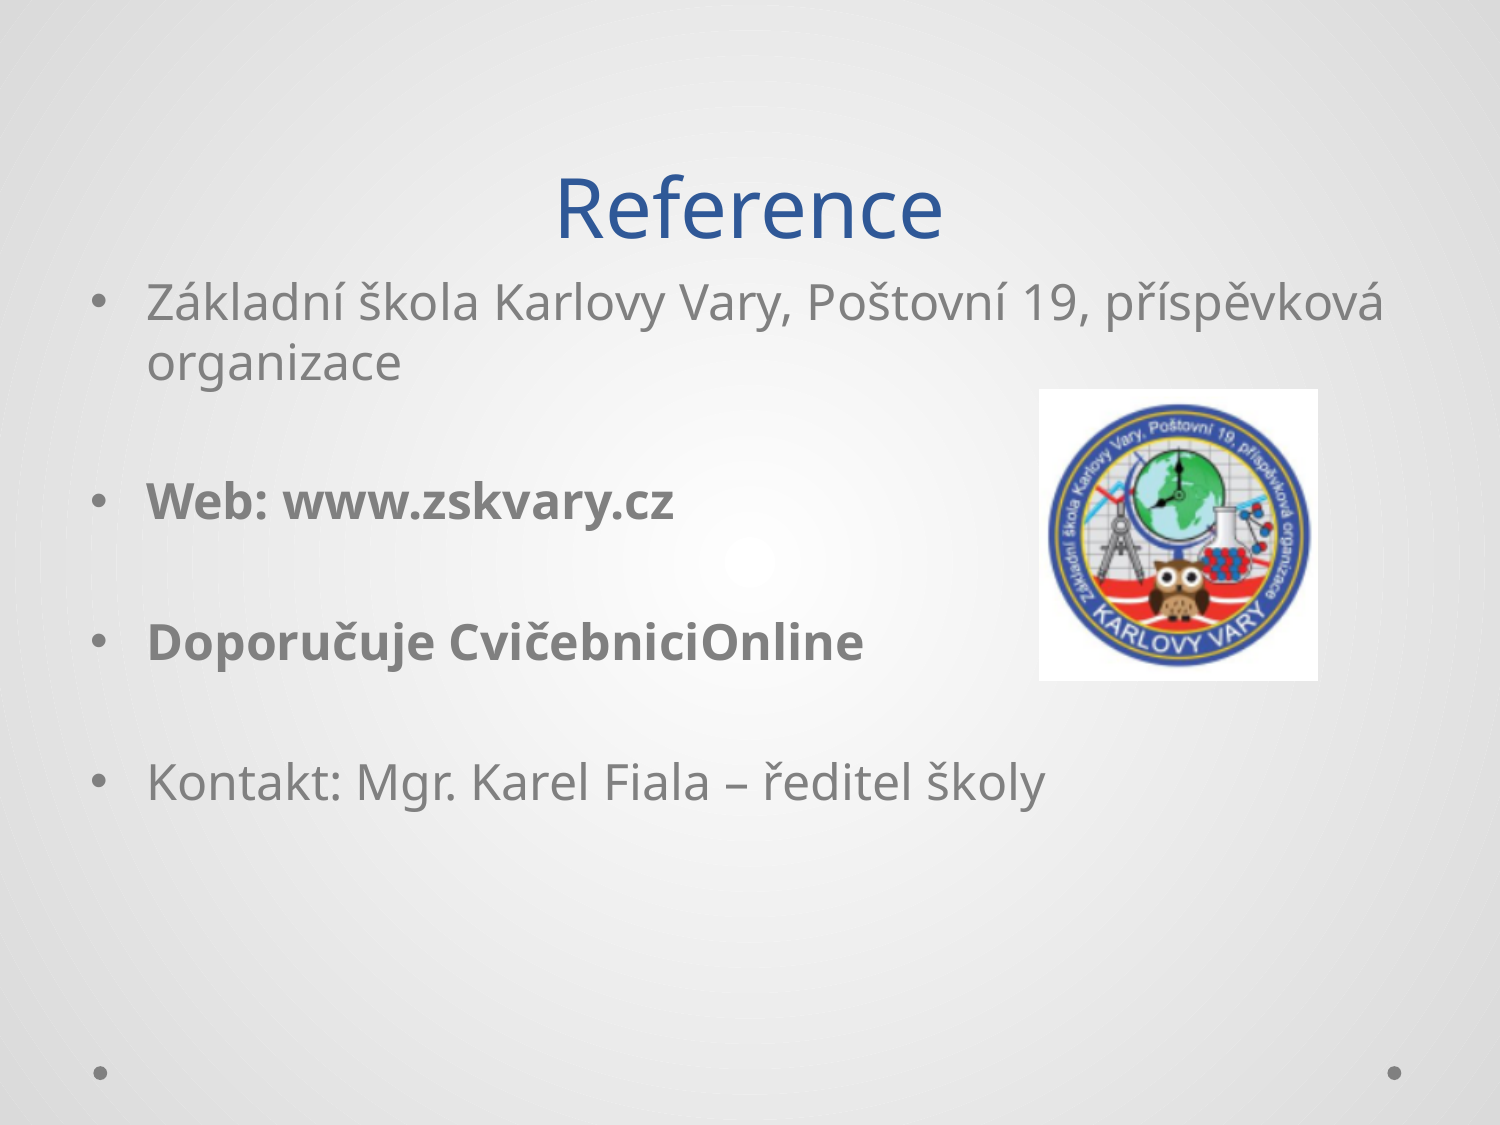

# Reference
Základní škola Karlovy Vary, Poštovní 19, příspěvková organizace
Web: www.zskvary.cz
Doporučuje CvičebniciOnline
Kontakt: Mgr. Karel Fiala – ředitel školy